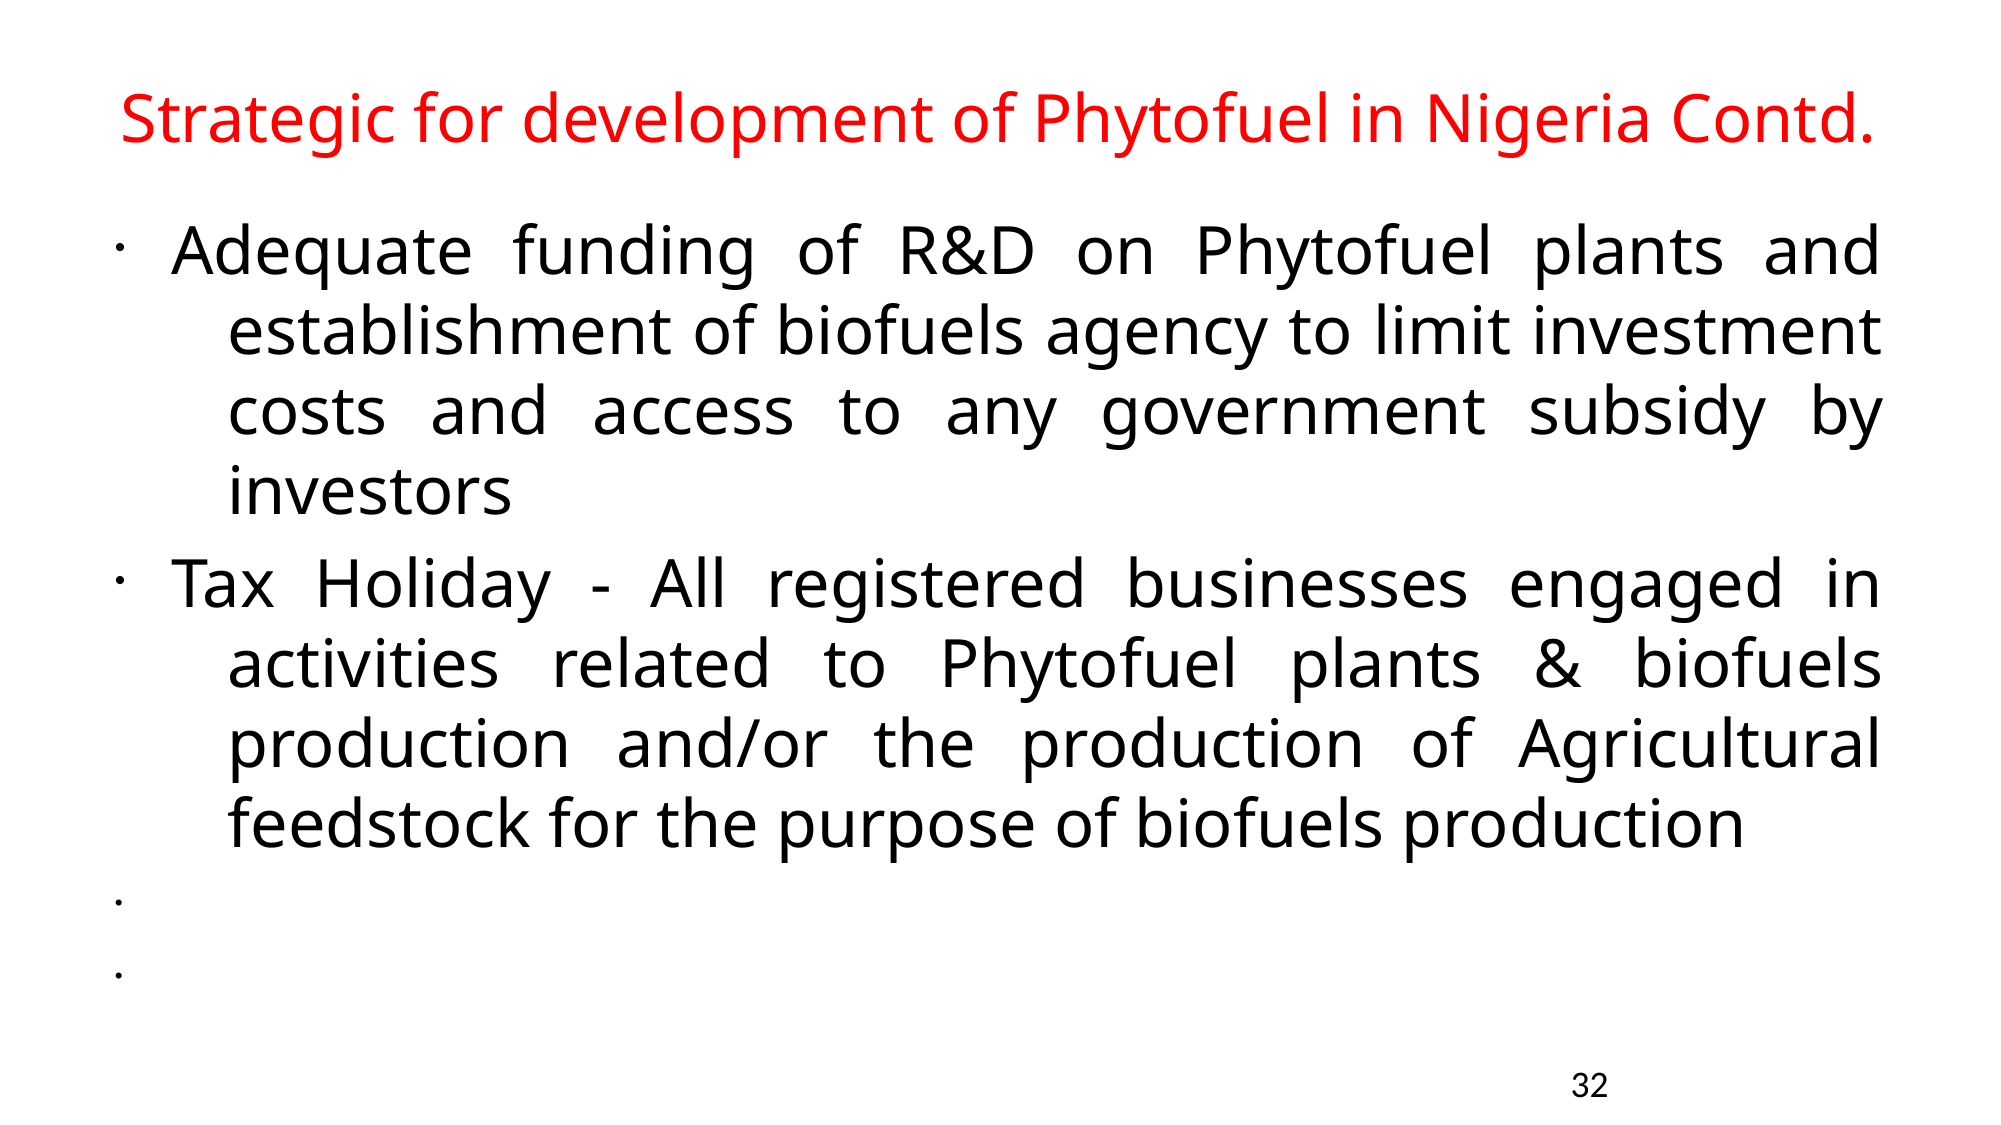

# Strategic for development of Phytofuel in Nigeria Contd.
Adequate funding of R&D on Phytofuel plants and establishment of biofuels agency to limit investment costs and access to any government subsidy by investors
Tax Holiday - All registered businesses engaged in activities related to Phytofuel plants & biofuels production and/or the production of Agricultural feedstock for the purpose of biofuels production